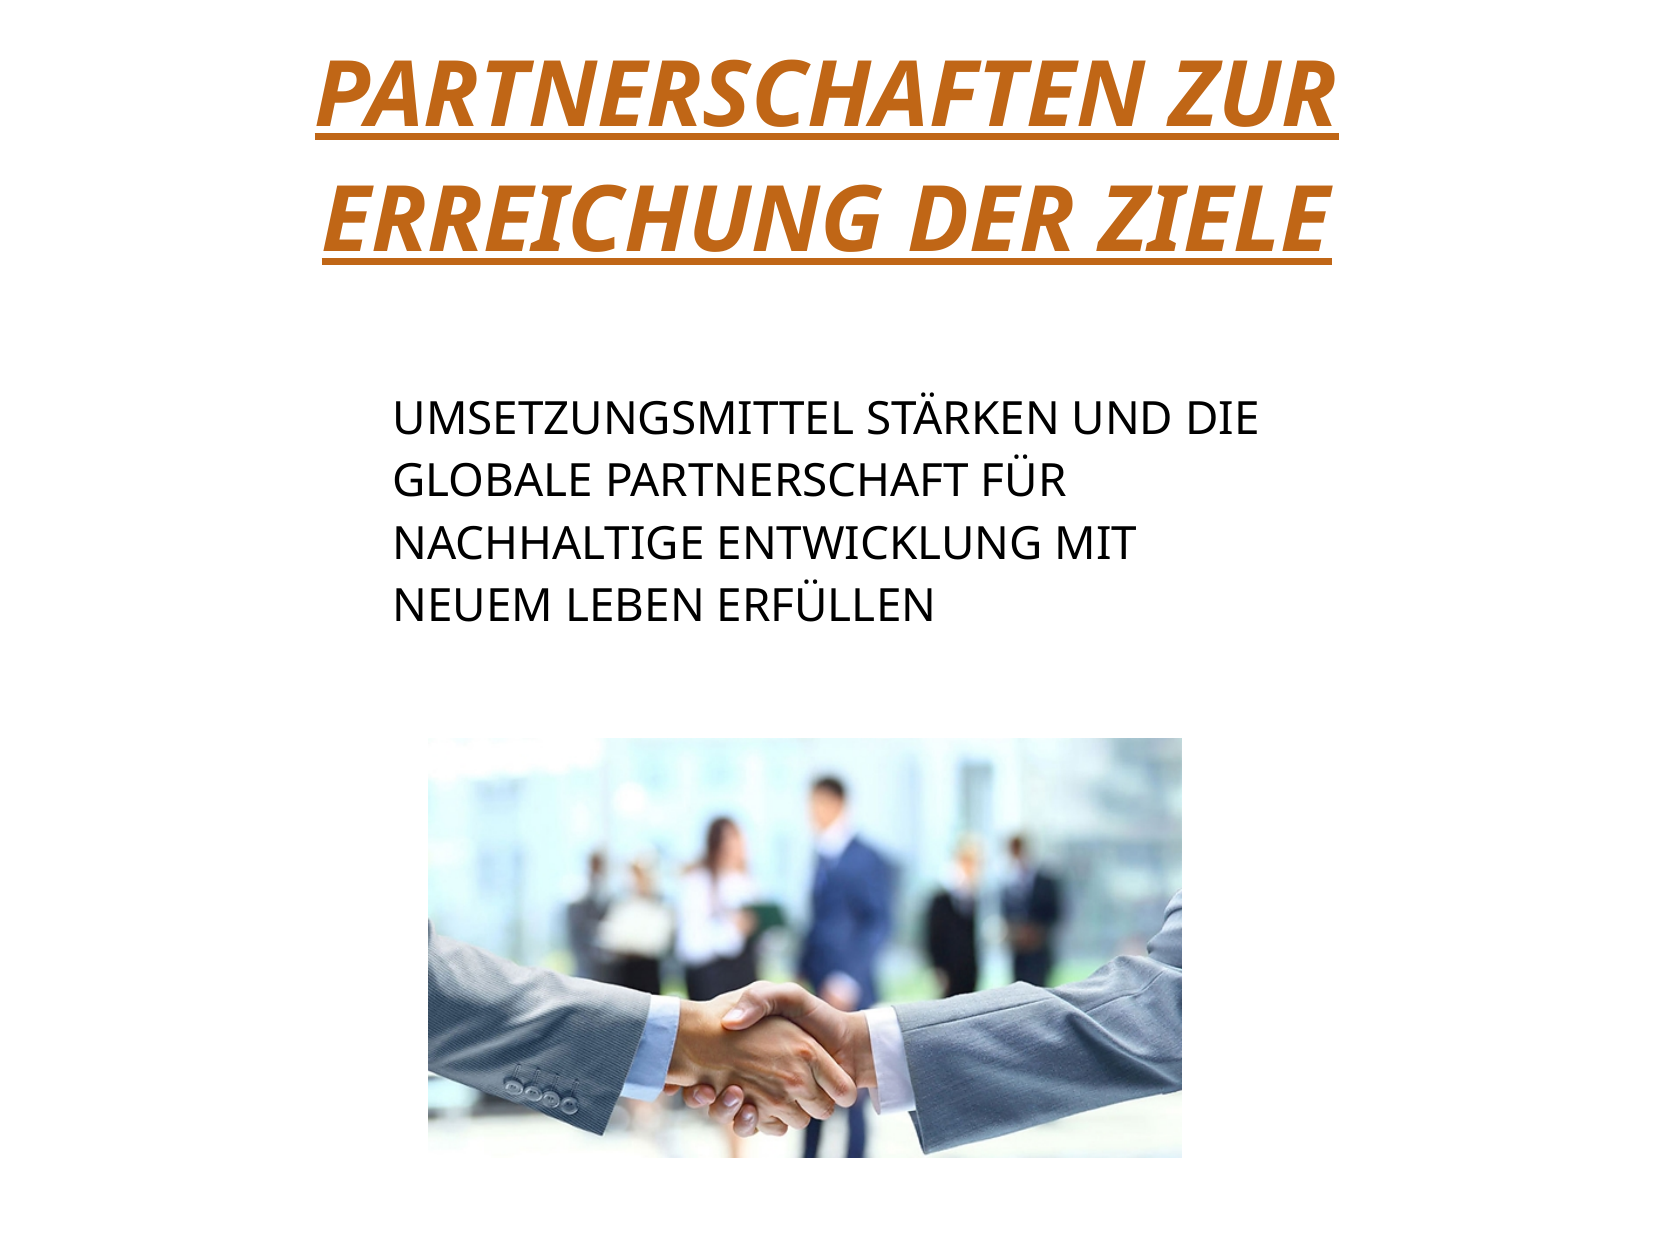

# PARTNERSCHAFTEN ZUR ERREICHUNG DER ZIELE
UMSETZUNGSMITTEL STÄRKEN UND DIE GLOBALE PARTNERSCHAFT FÜR NACHHALTIGE ENTWICKLUNG MIT NEUEM LEBEN ERFÜLLEN